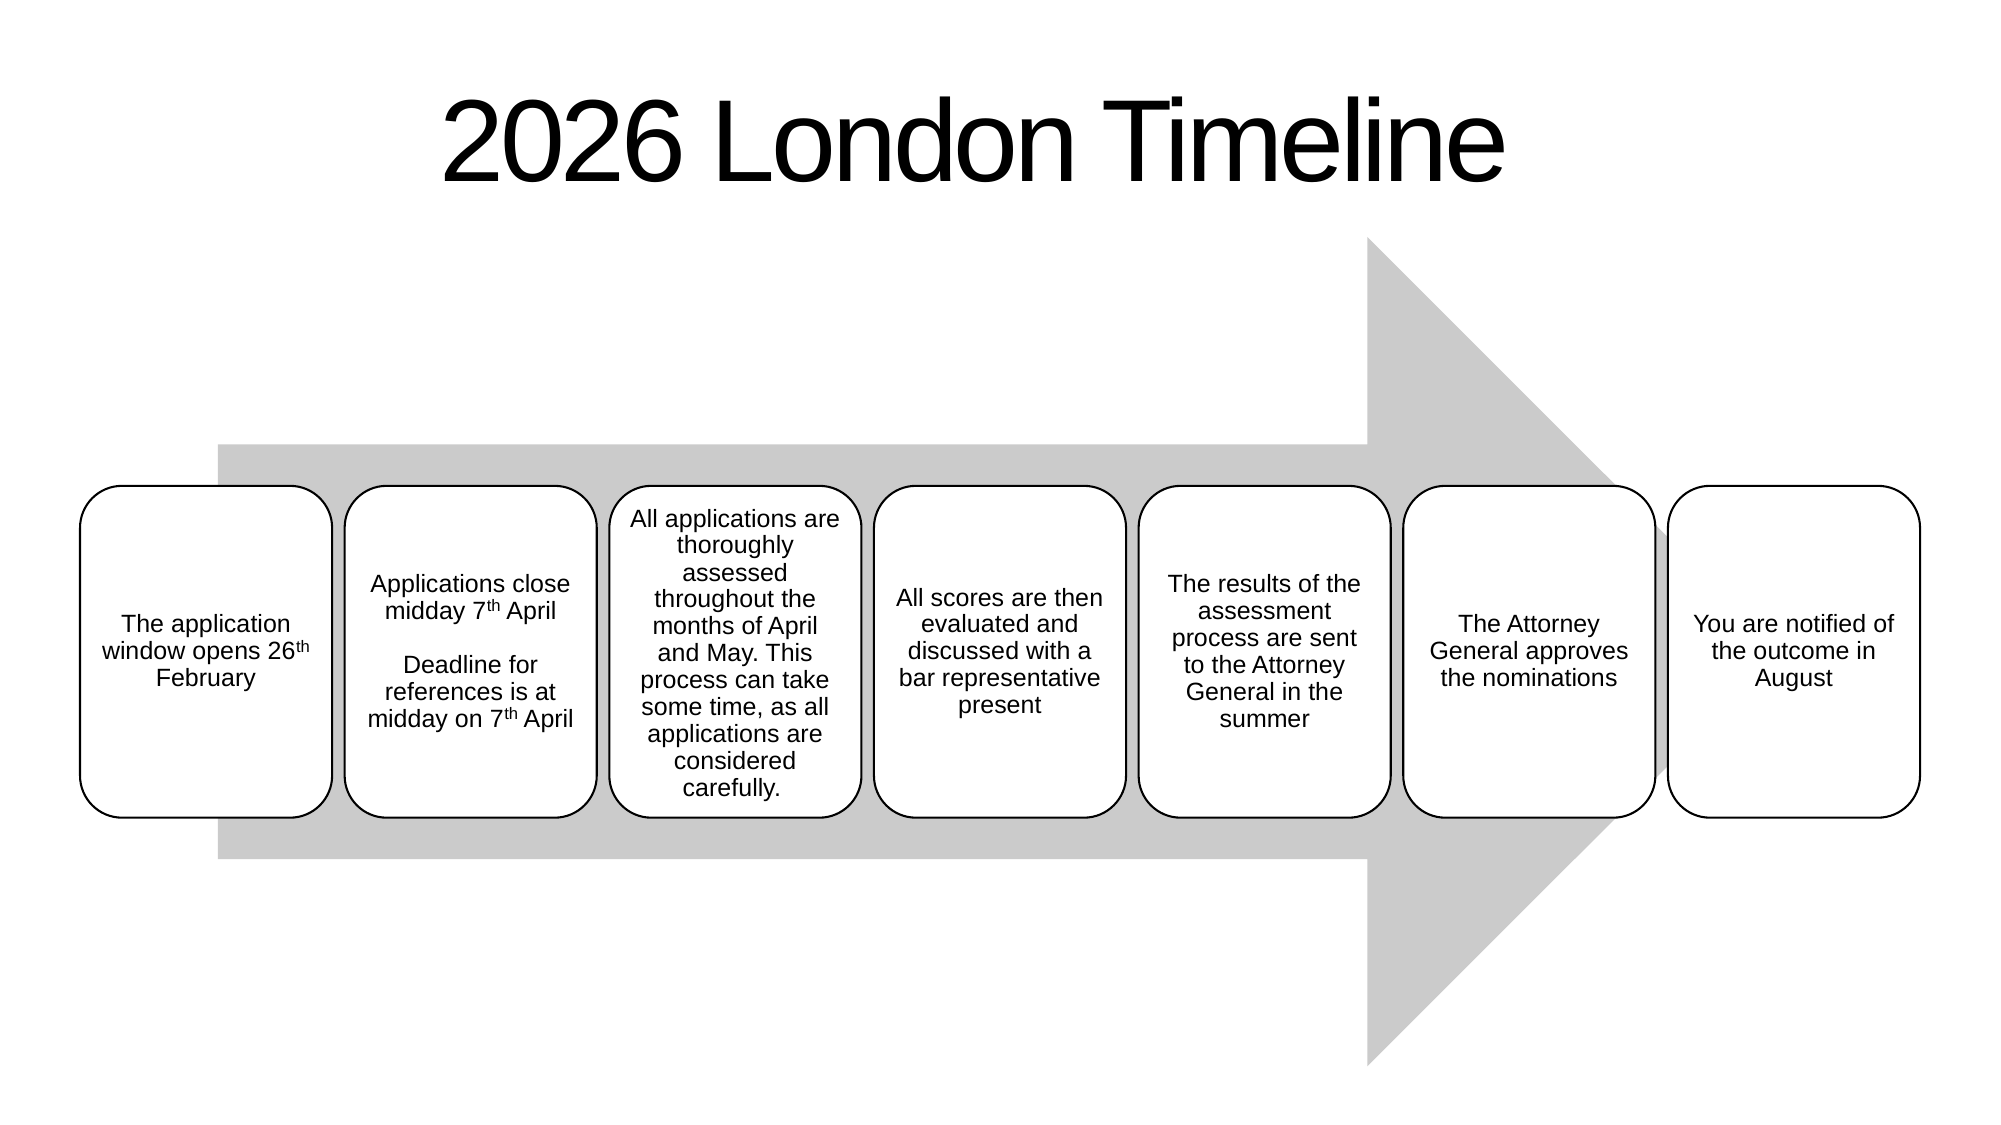

# 2026 London Timeline
The application window opens 26th February
Applications close midday 7th April
Deadline for references is at midday on 7th April
All applications are thoroughly assessed throughout the months of April and May. This process can take some time, as all applications are considered carefully.
All scores are then evaluated and discussed with a bar representative present
The results of the assessment process are sent to the Attorney General in the summer
The Attorney General approves the nominations
You are notified of the outcome in August